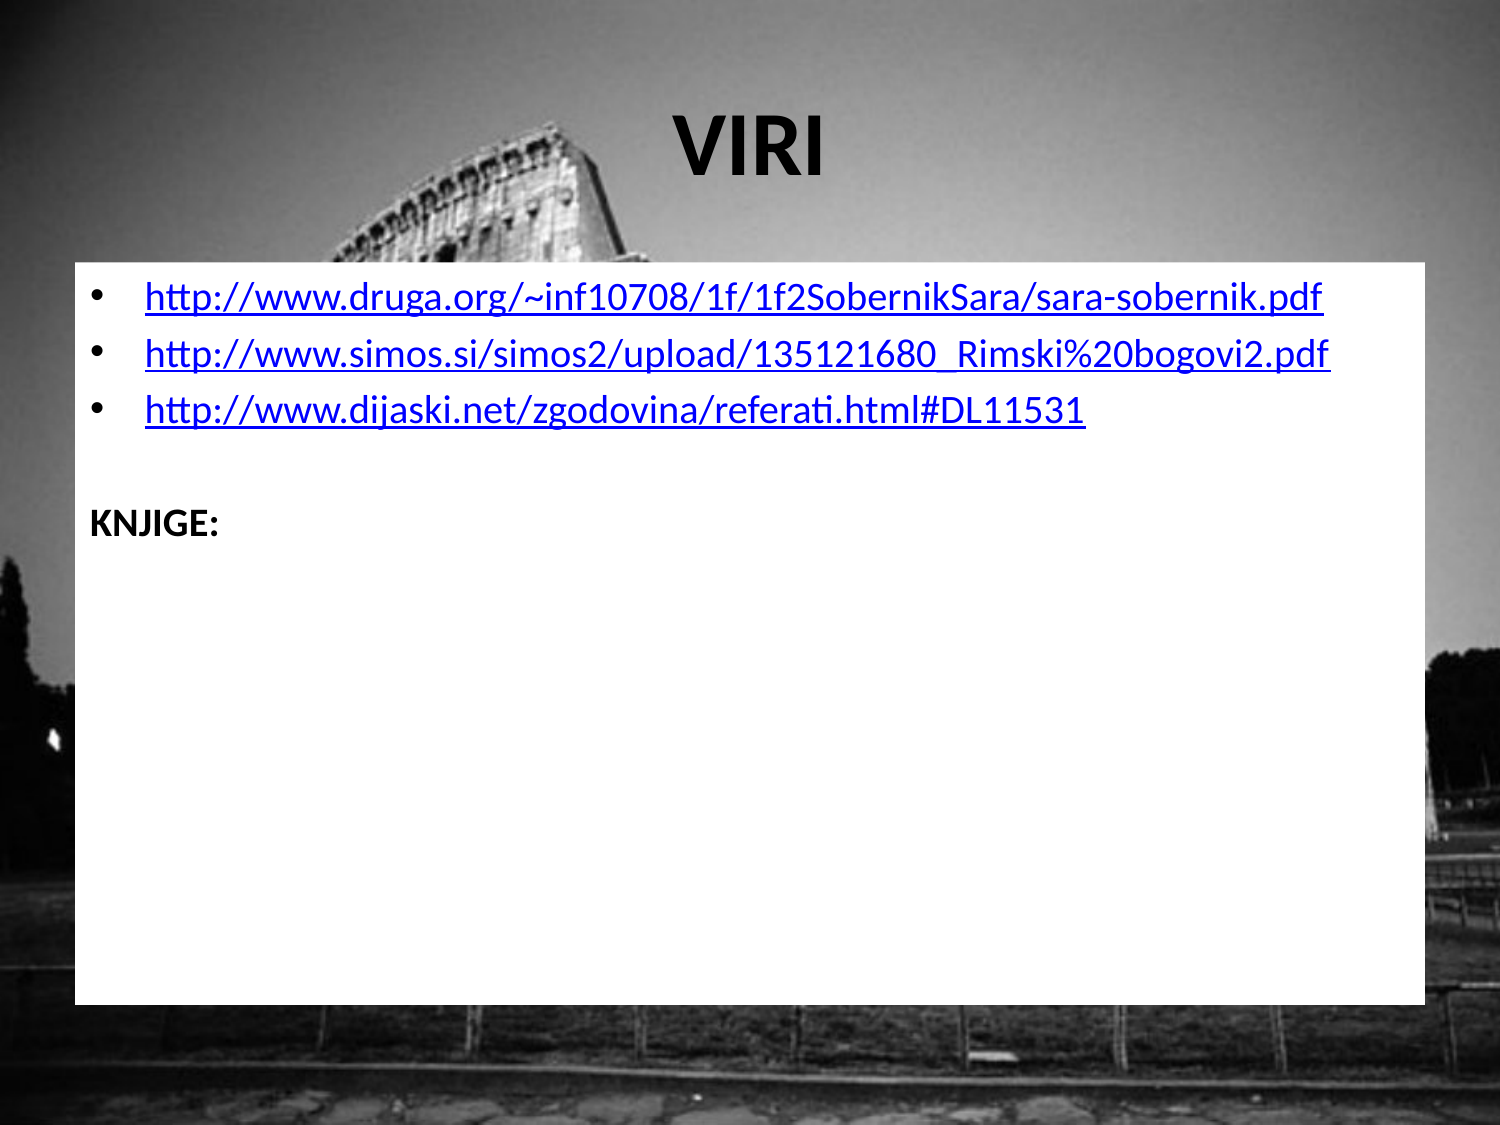

# VIRI
http://www.druga.org/~inf10708/1f/1f2SobernikSara/sara-sobernik.pdf
http://www.simos.si/simos2/upload/135121680_Rimski%20bogovi2.pdf
http://www.dijaski.net/zgodovina/referati.html#DL11531
KNJIGE:
STEELE.P, 2009, Stari Rim, Tržič, Učila, str. 10,11.
CHRISP.P, 2004, Stari Rim, Murska Sobota, Pomurska založba, str. 34,35.
KOCUVAN.E, 1994, Rimljan sem-Romanvs svm, Ljubljana, DZS, str. 38,39.
SCHMIDT.J, 1995, Slovar grške in rimske mitologije, Ljubljana, Mladinska knjiga.